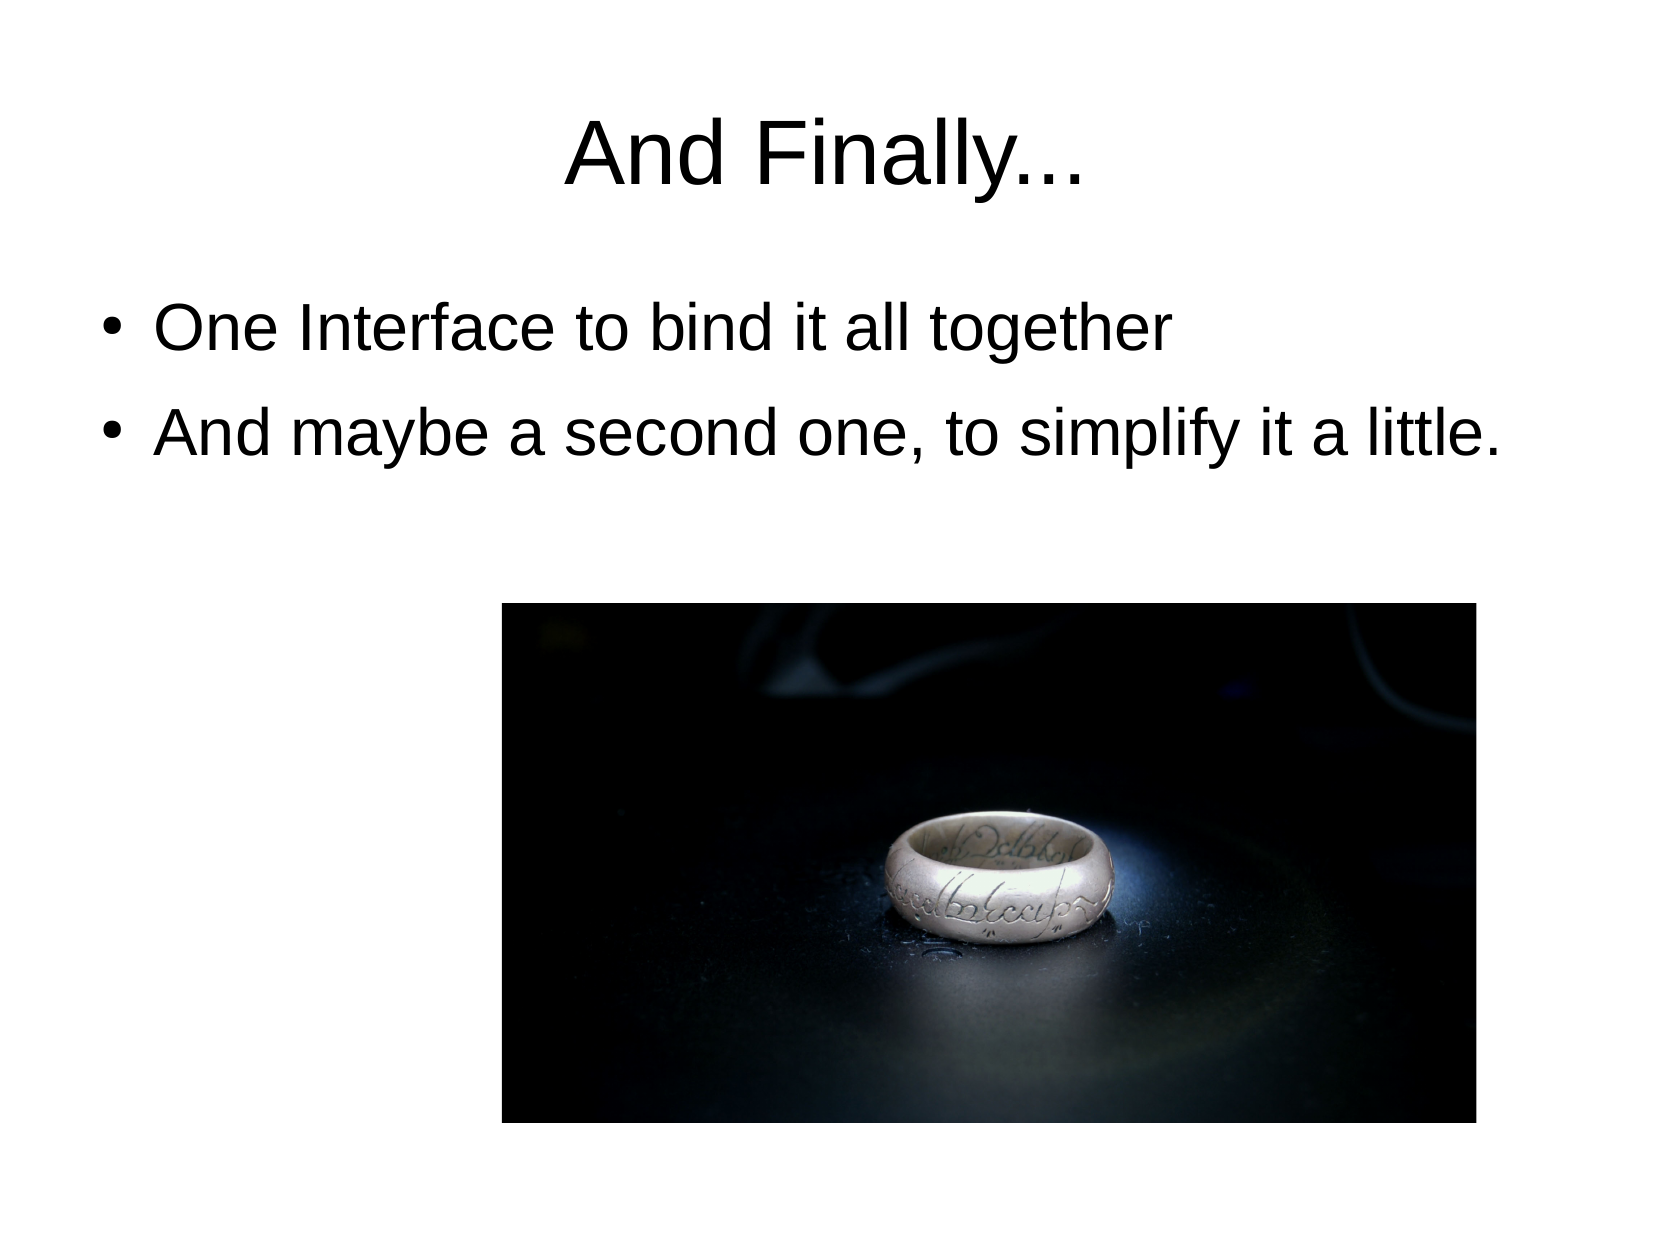

# And Finally...
One Interface to bind it all together
And maybe a second one, to simplify it a little.